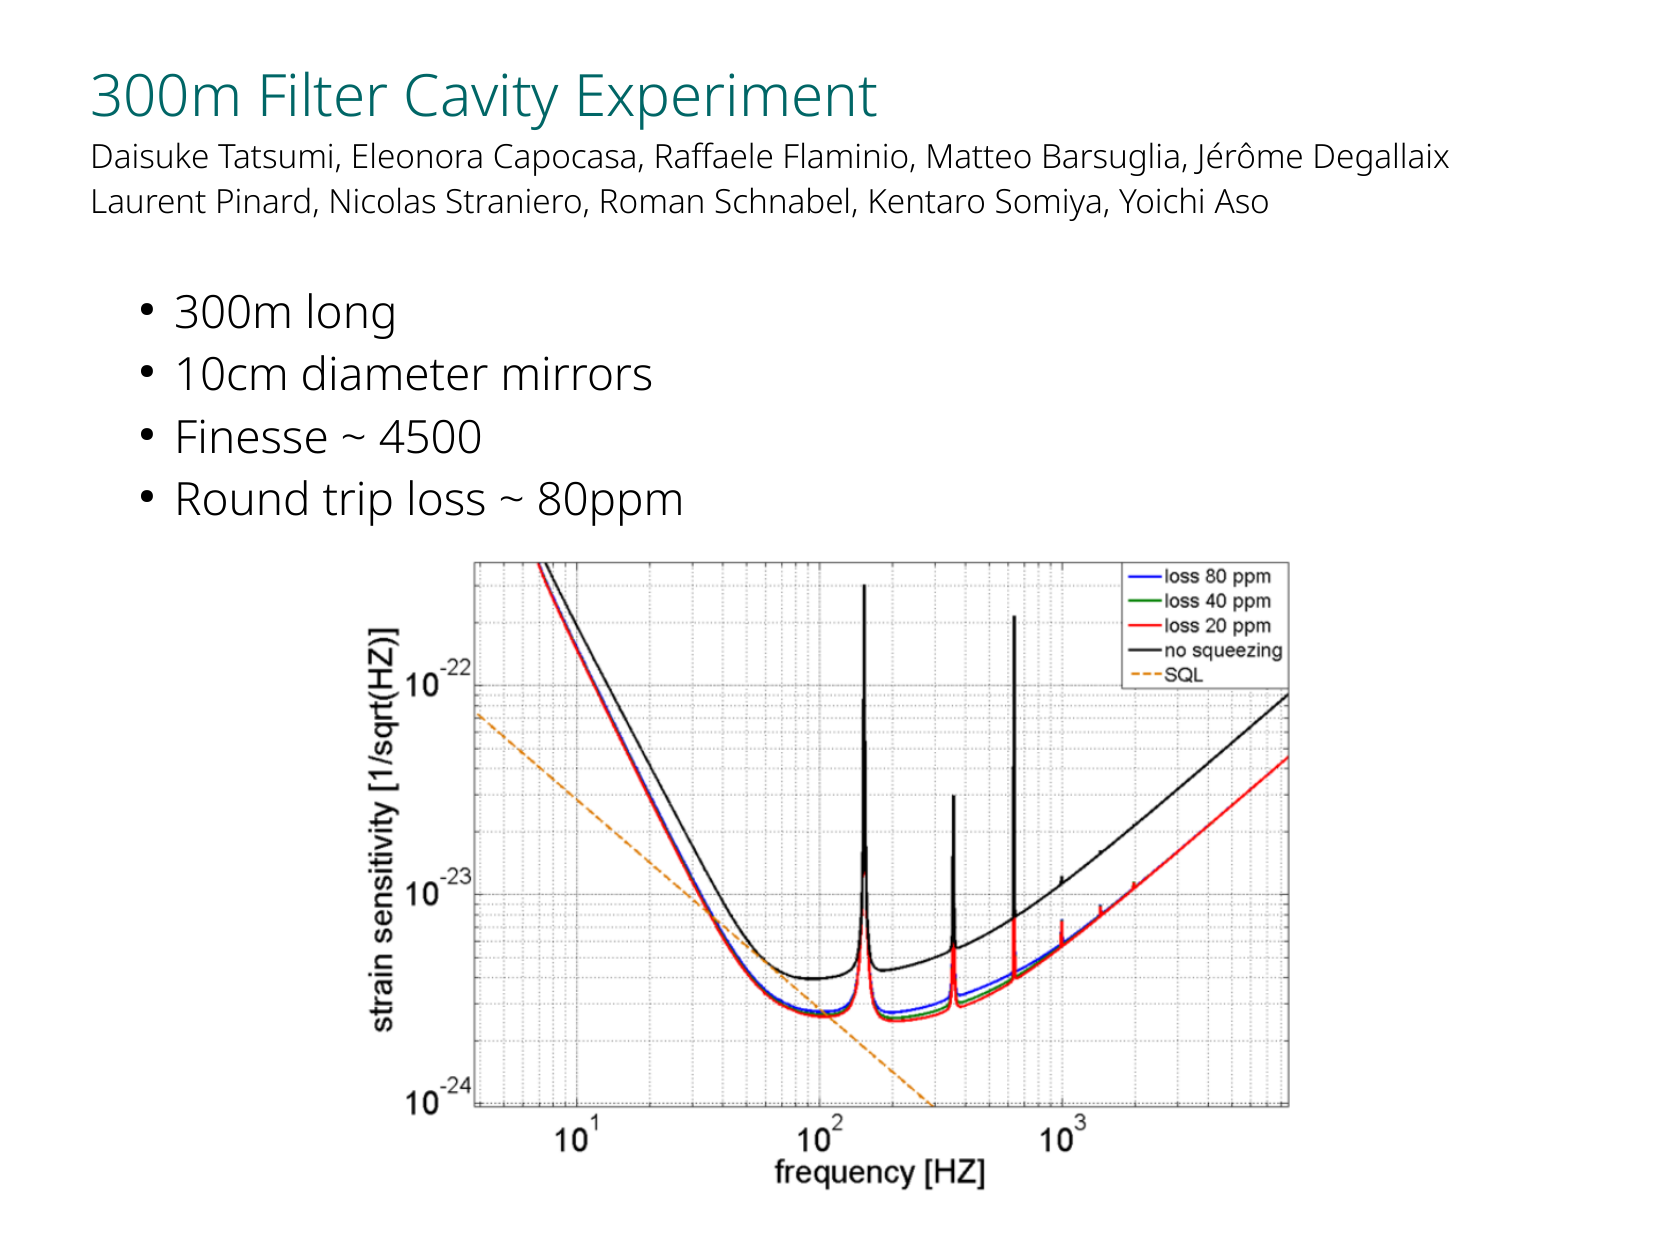

300m Filter Cavity Experiment
Daisuke Tatsumi, Eleonora Capocasa, Raffaele Flaminio, Matteo Barsuglia, Jérôme Degallaix
Laurent Pinard, Nicolas Straniero, Roman Schnabel, Kentaro Somiya, Yoichi Aso
300m long
10cm diameter mirrors
Finesse ~ 4500
Round trip loss ~ 80ppm